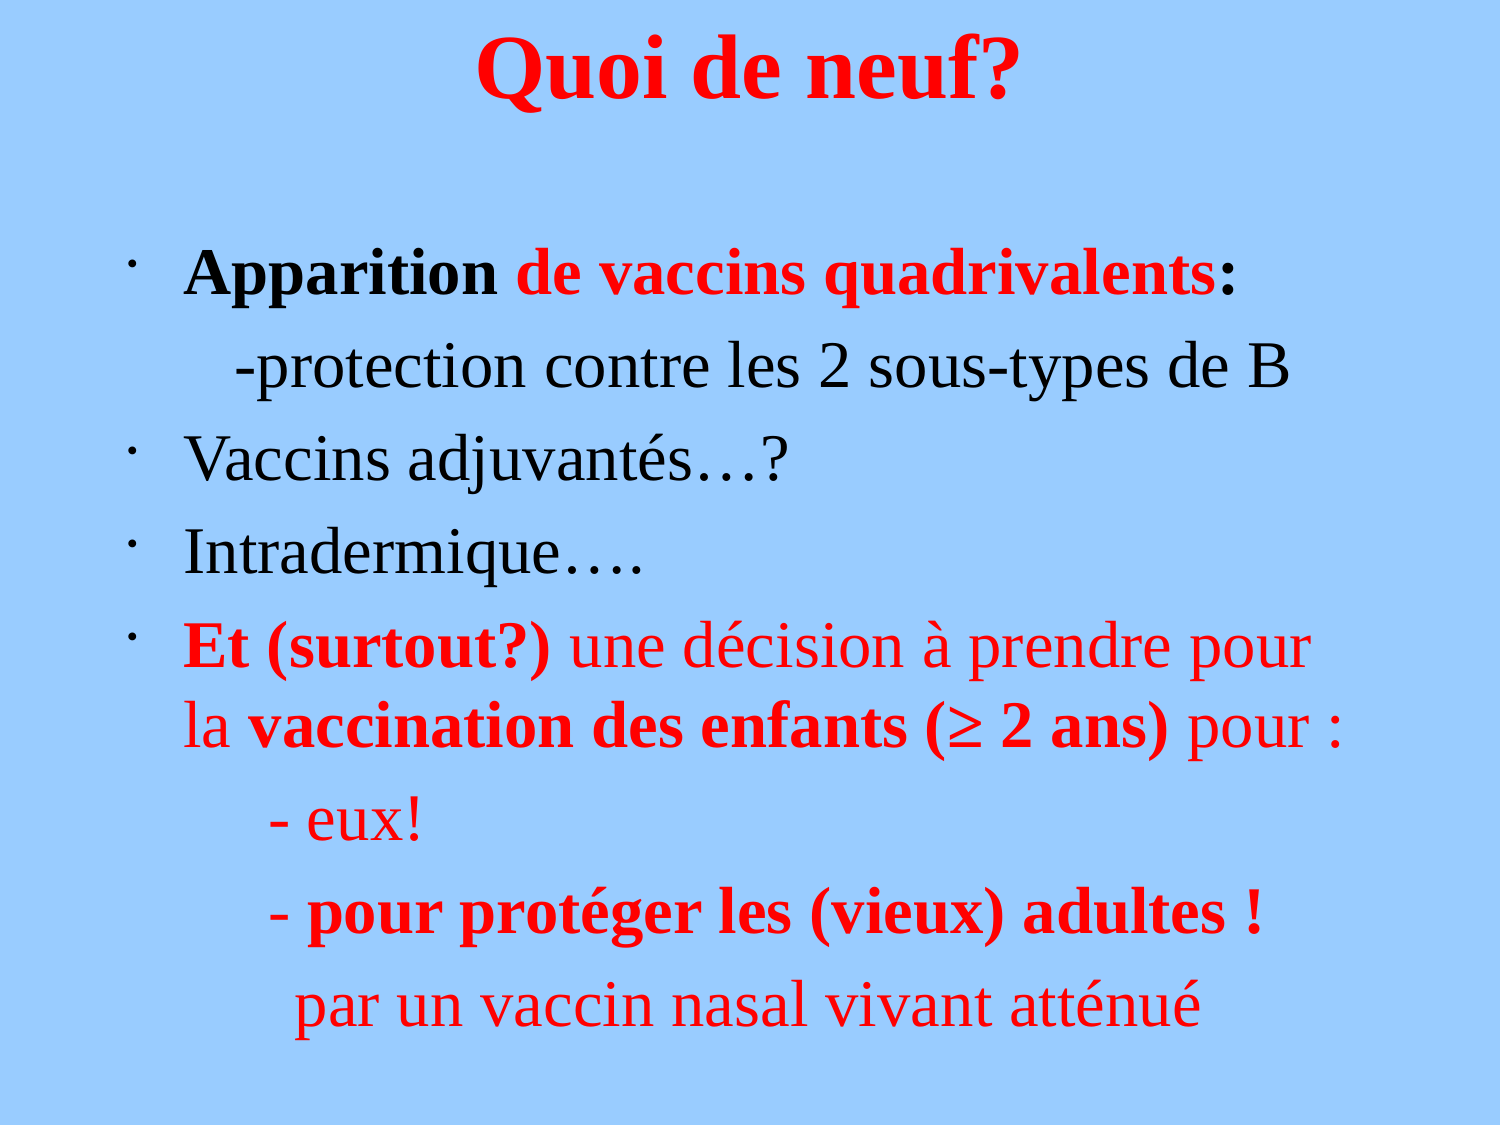

# Quoi de neuf?
Apparition de vaccins quadrivalents:
	 -protection contre les 2 sous-types de B
Vaccins adjuvantés…?
Intradermique….
Et (surtout?) une décision à prendre pour la vaccination des enfants (≥ 2 ans) pour :
	 - eux!
 	 - pour protéger les (vieux) adultes !
 par un vaccin nasal vivant atténué